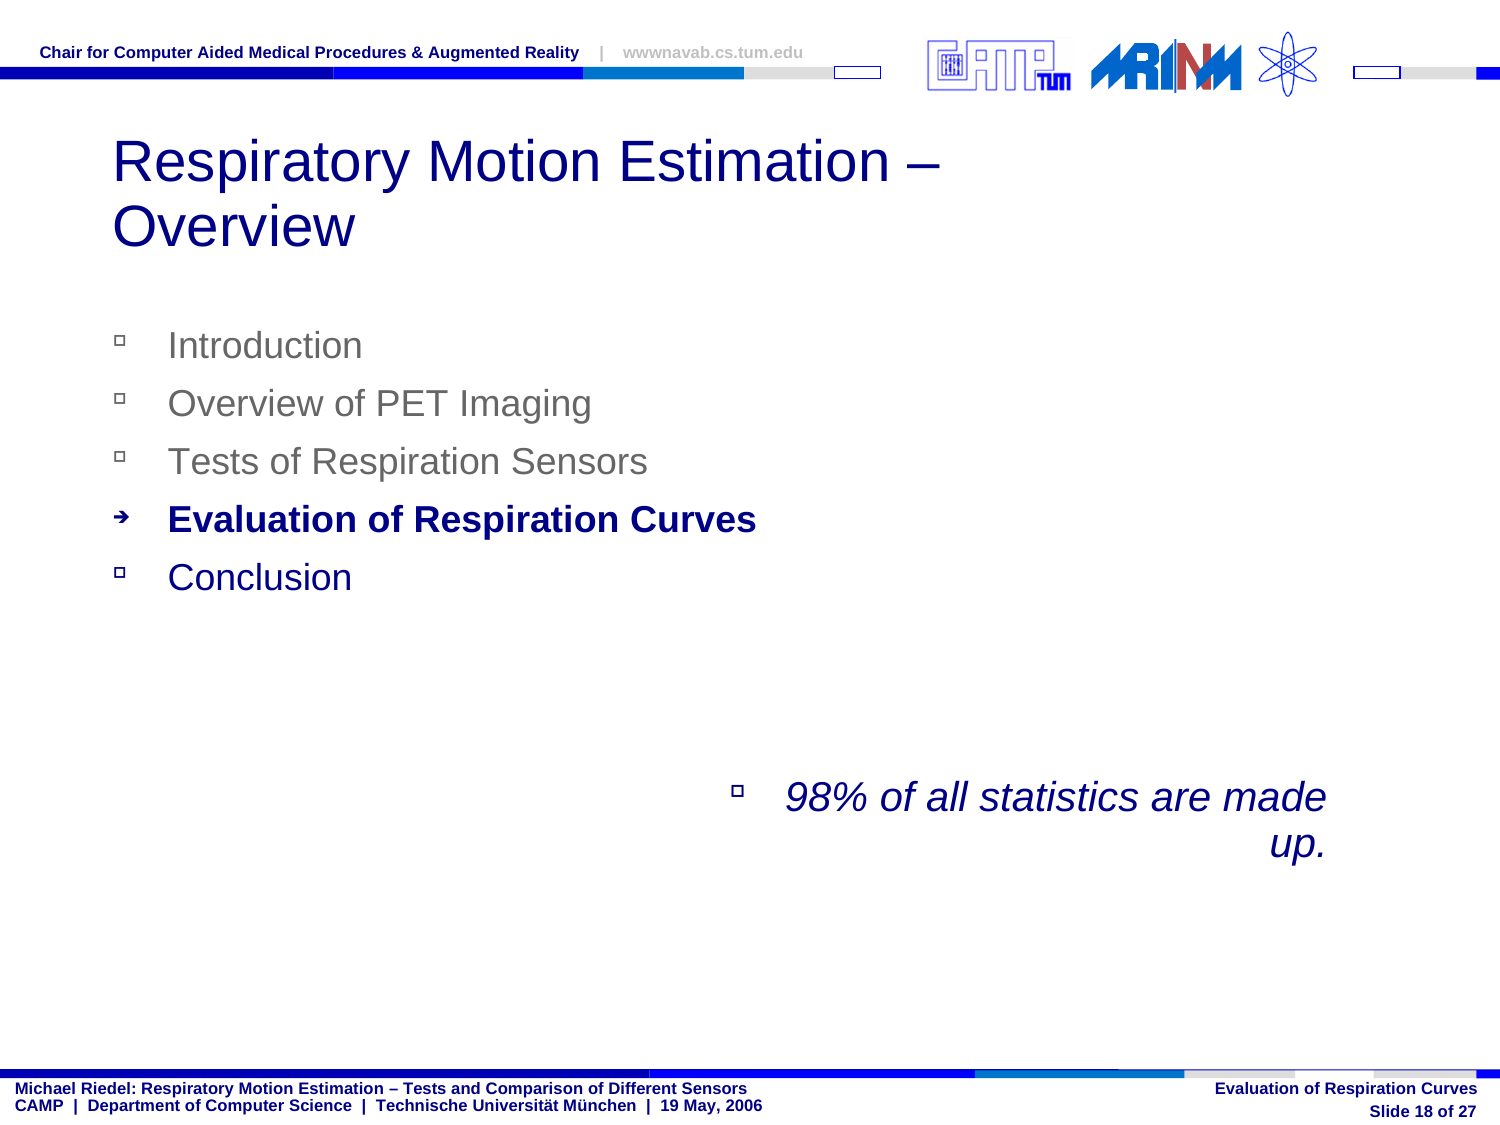

# Respiratory Motion Estimation – Overview
Introduction
Overview of PET Imaging
Tests of Respiration Sensors
Evaluation of Respiration Curves
Conclusion
98% of all statistics are made up.
Evaluation of Respiration Curves